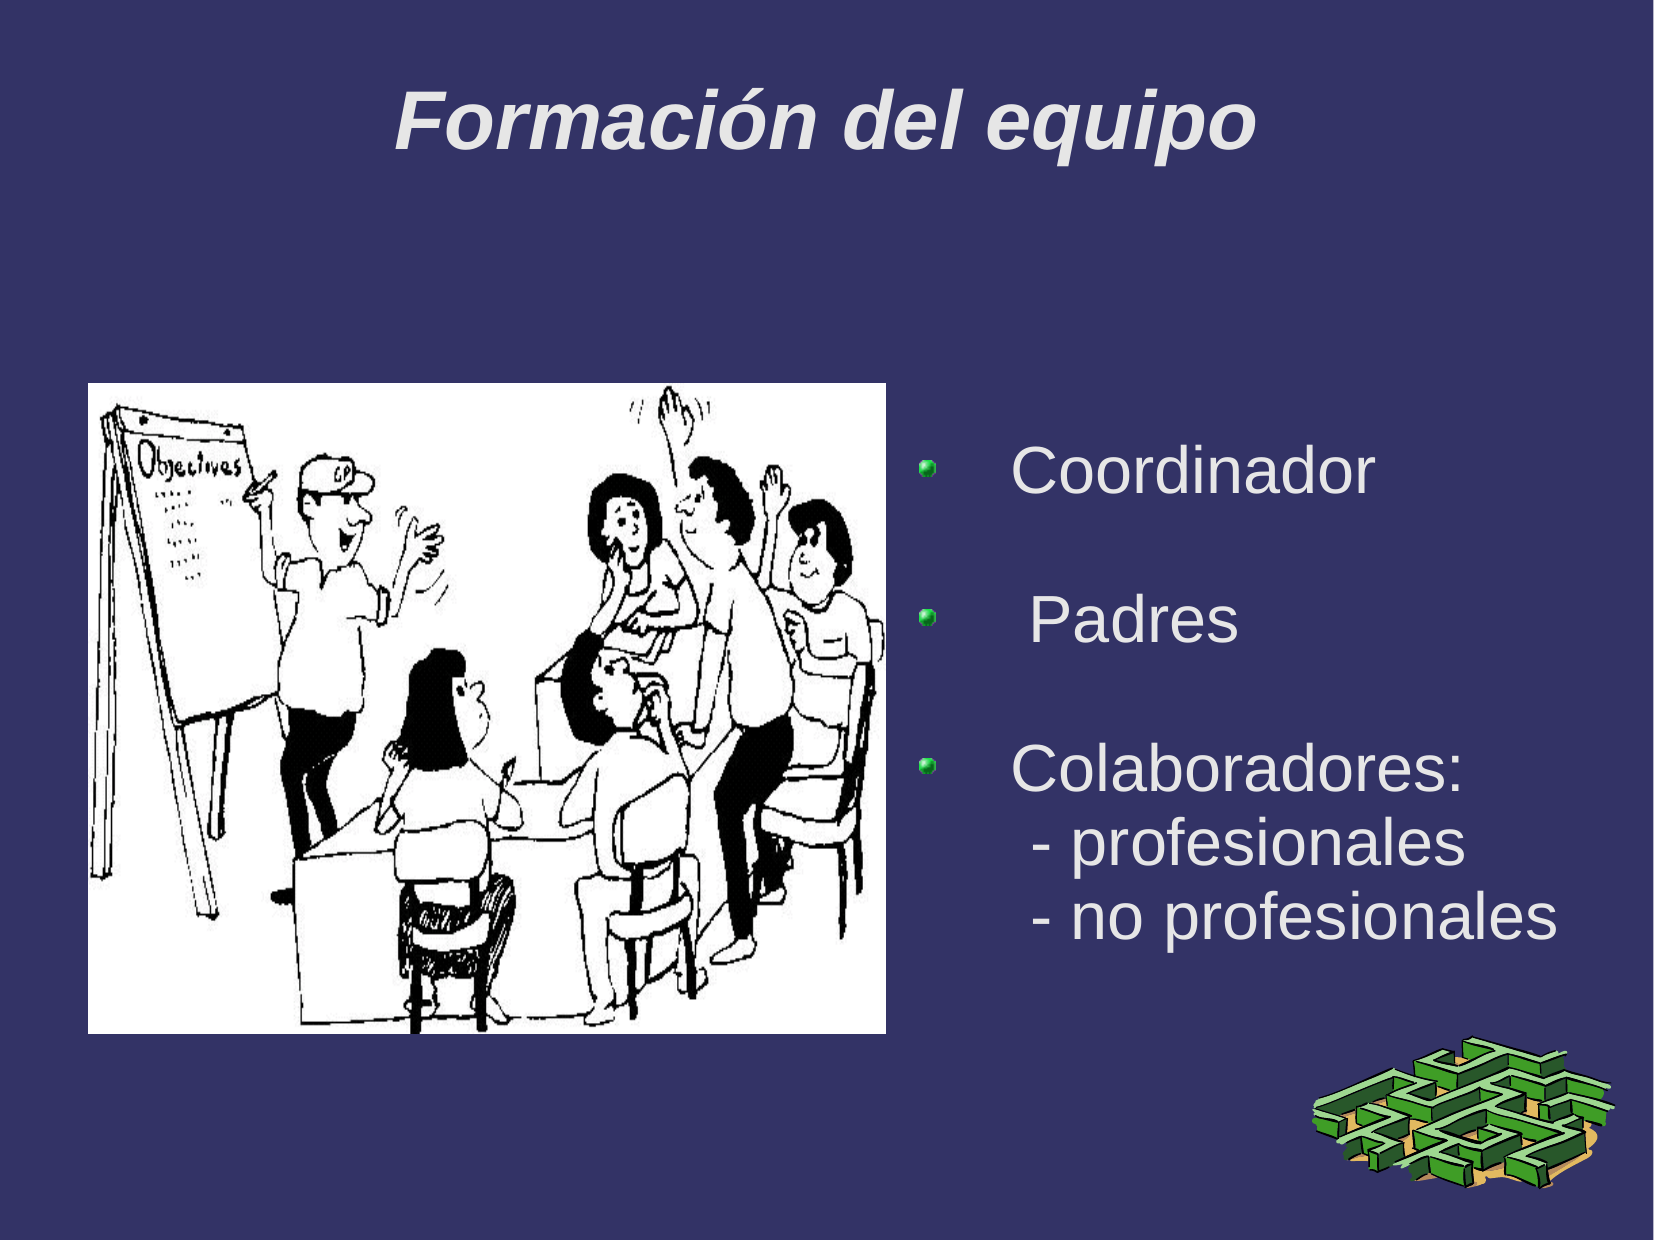

# Formación del equipo
 Coordinador
 Padres
 Colaboradores:
 - profesionales
 - no profesionales